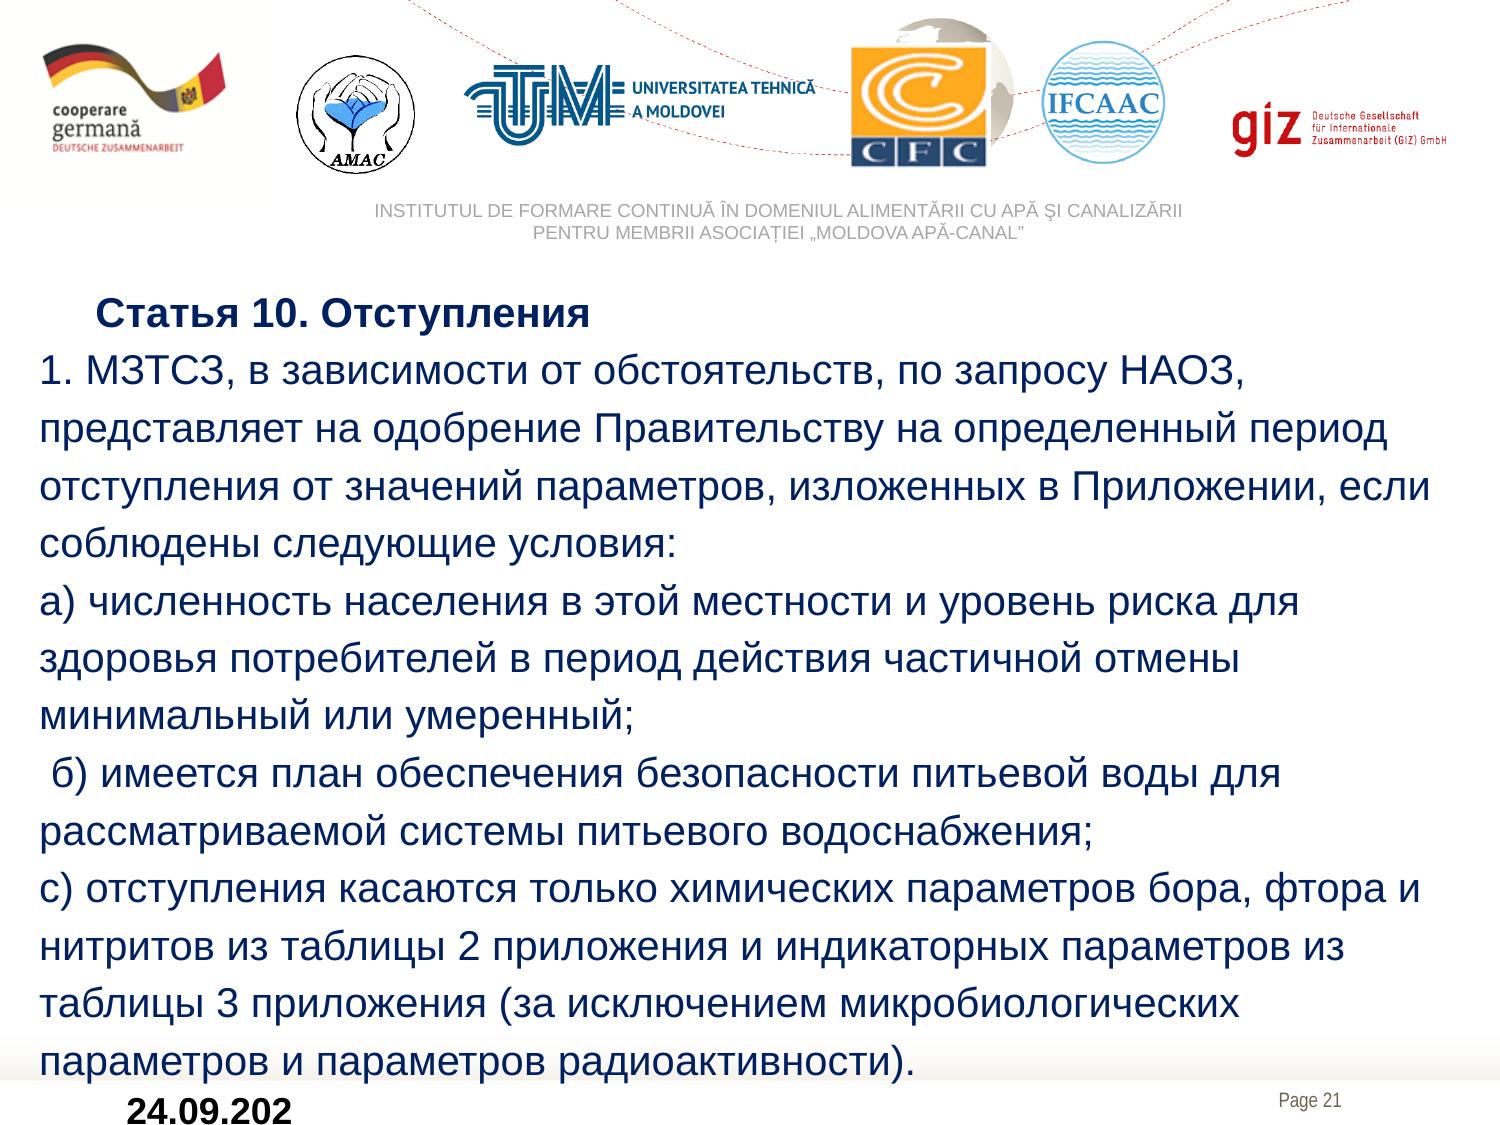

INSTITUTUL DE FORMARE CONTINUĂ ÎN DOMENIUL ALIMENTĂRII CU APĂ ŞI CANALIZĂRII
PENTRU MEMBRII ASOCIAȚIEI „MOLDOVA APĂ-CANAL”
# Статья 10. Отступления 1. МЗТСЗ, в зависимости от обстоятельств, по запросу НАОЗ, представляет на одобрение Правительству на определенный период отступления от значений параметров, изложенных в Приложении, если соблюдены следующие условия: а) численность населения в этой местности и уровень риска для здоровья потребителей в период действия частичной отмены минимальный или умеренный; б) имеется план обеспечения безопасности питьевой воды для рассматриваемой системы питьевого водоснабжения; c) отступления касаются только химических параметров бора, фтора и нитритов из таблицы 2 приложения и индикаторных параметров из таблицы 3 приложения (за исключением микробиологических параметров и параметров радиоактивности).